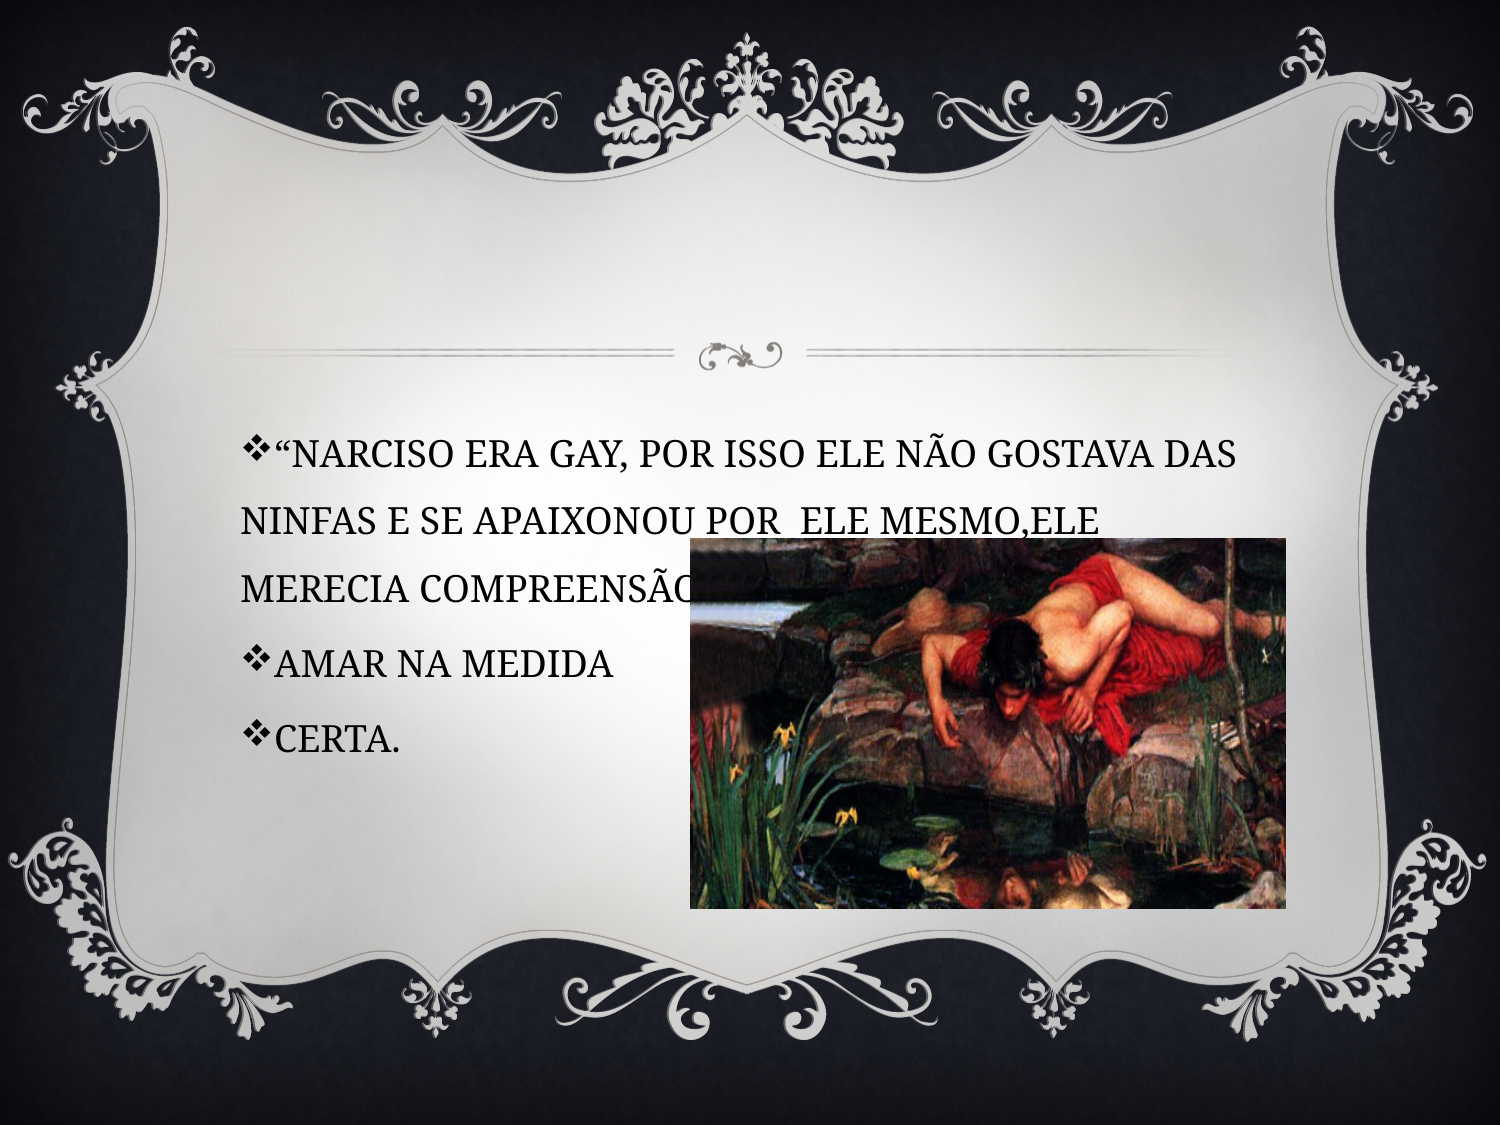

#
“NARCISO ERA GAY, POR ISSO ELE NÃO GOSTAVA DAS NINFAS E SE APAIXONOU POR ELE MESMO,ELE MERECIA COMPREENSÃO.”
AMAR NA MEDIDA
CERTA.